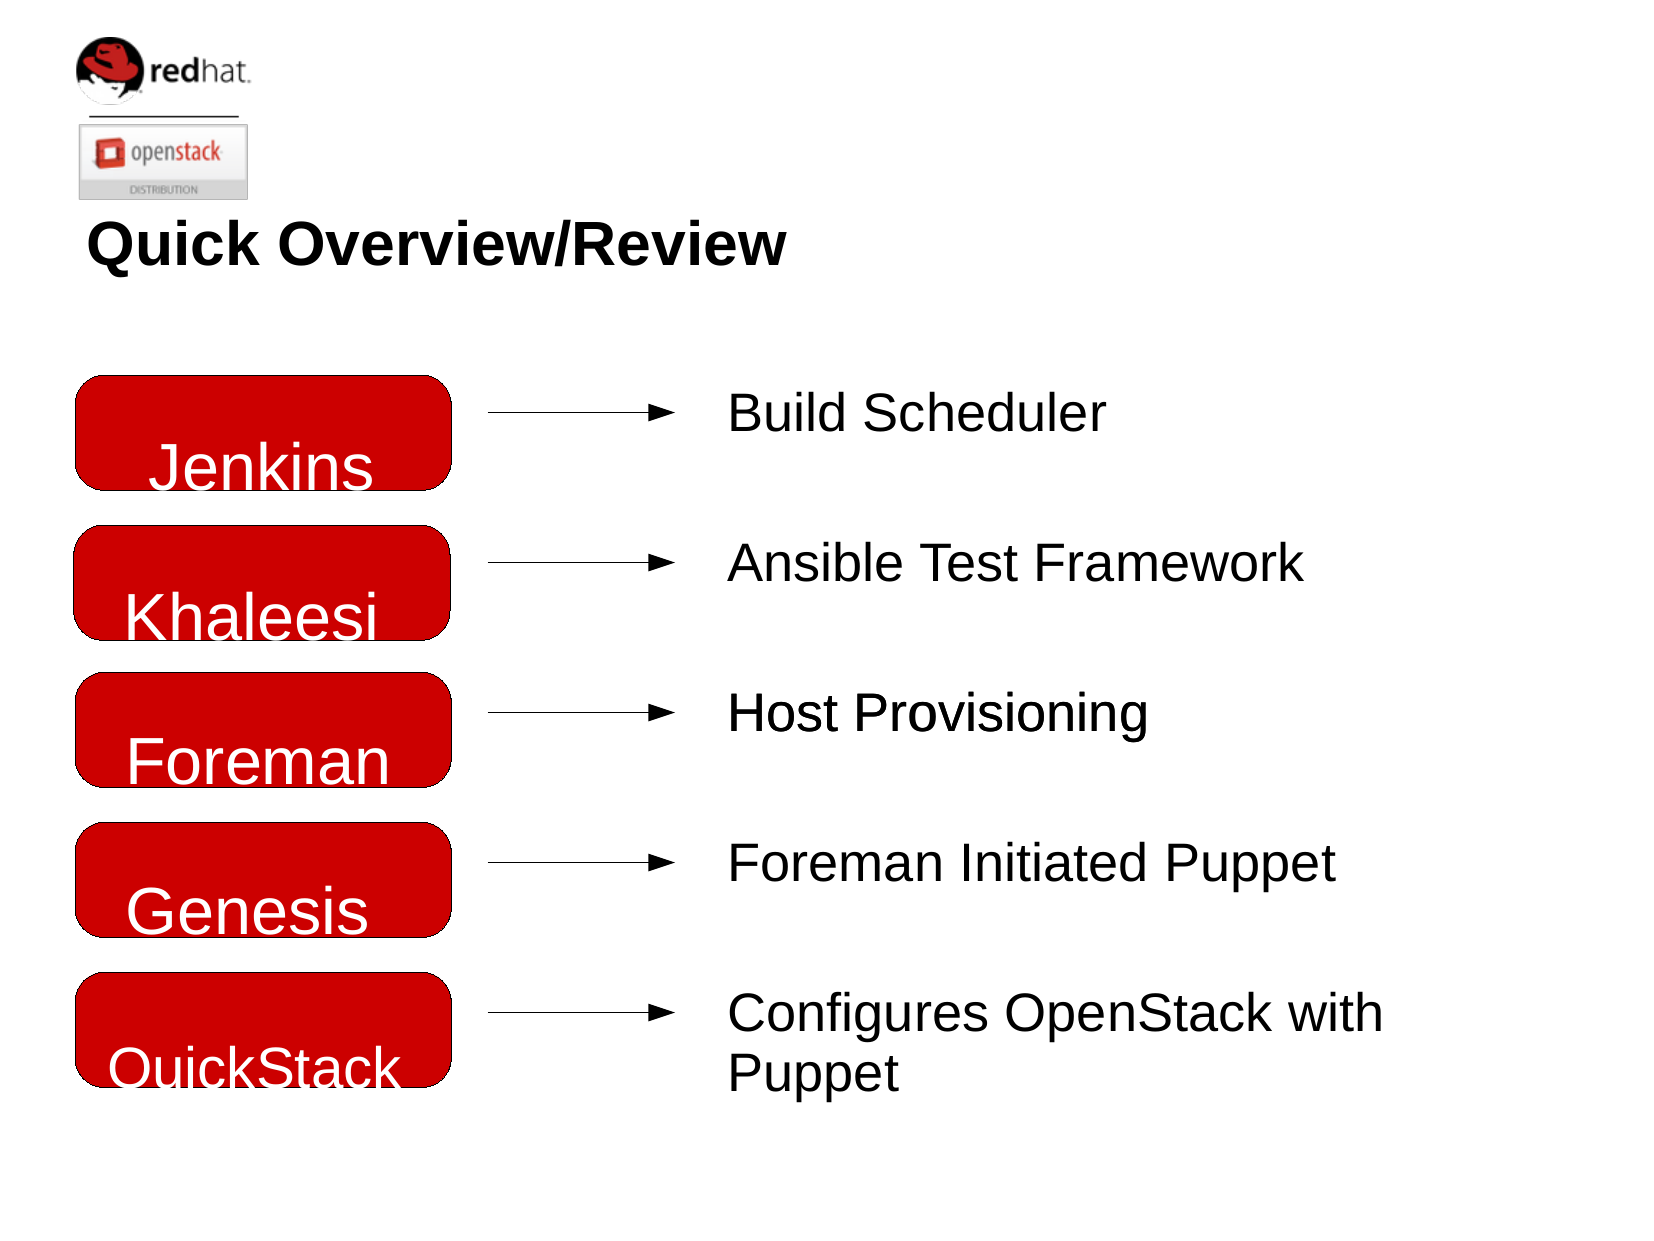

# Quick Overview/Review
Build Scheduler
Jenkins
Ansible Test Framework
Khaleesi
Host Provisioning
Host Provisioning
Foreman
Foreman Initiated Puppet
Genesis
Configures OpenStack with Puppet
QuickStack